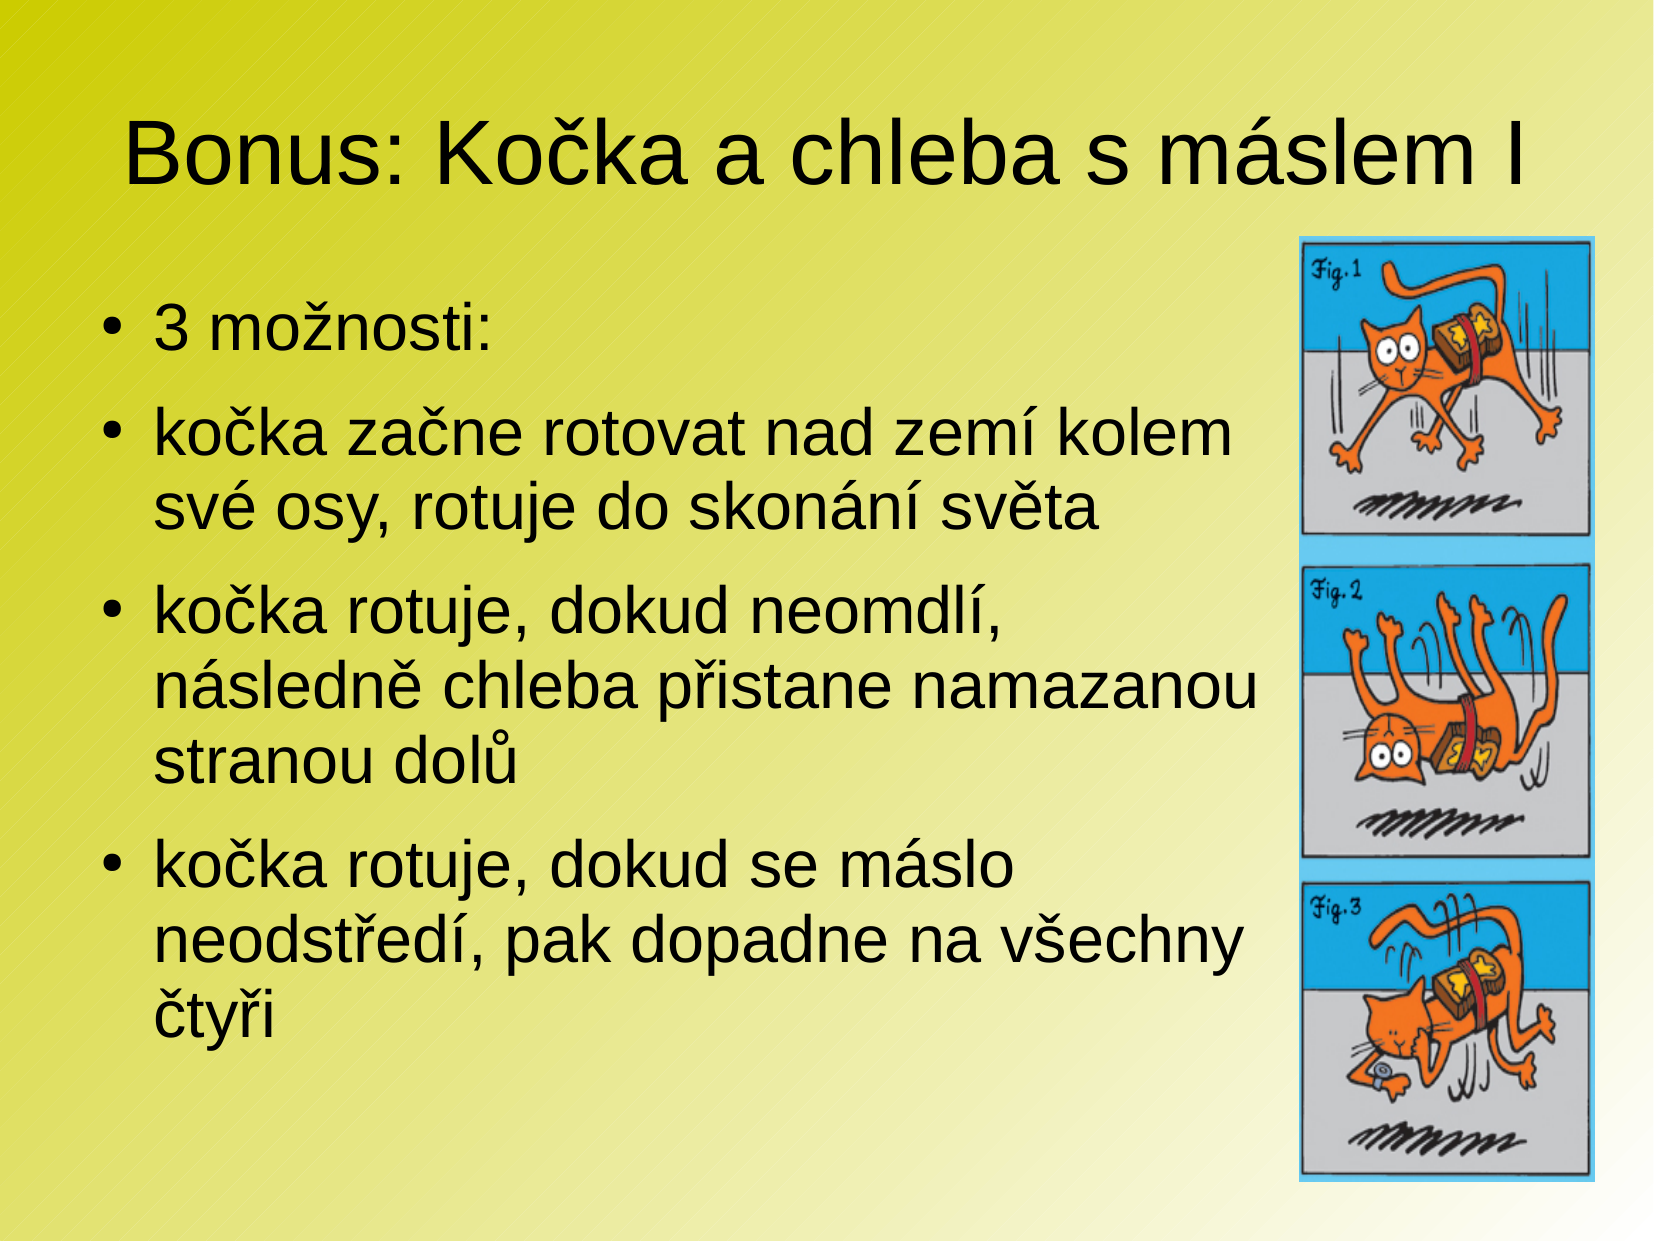

# Bonus: Kočka a chleba s máslem I
3 možnosti:
kočka začne rotovat nad zemí kolem své osy, rotuje do skonání světa
kočka rotuje, dokud neomdlí, následně chleba přistane namazanou stranou dolů
kočka rotuje, dokud se máslo neodstředí, pak dopadne na všechny čtyři